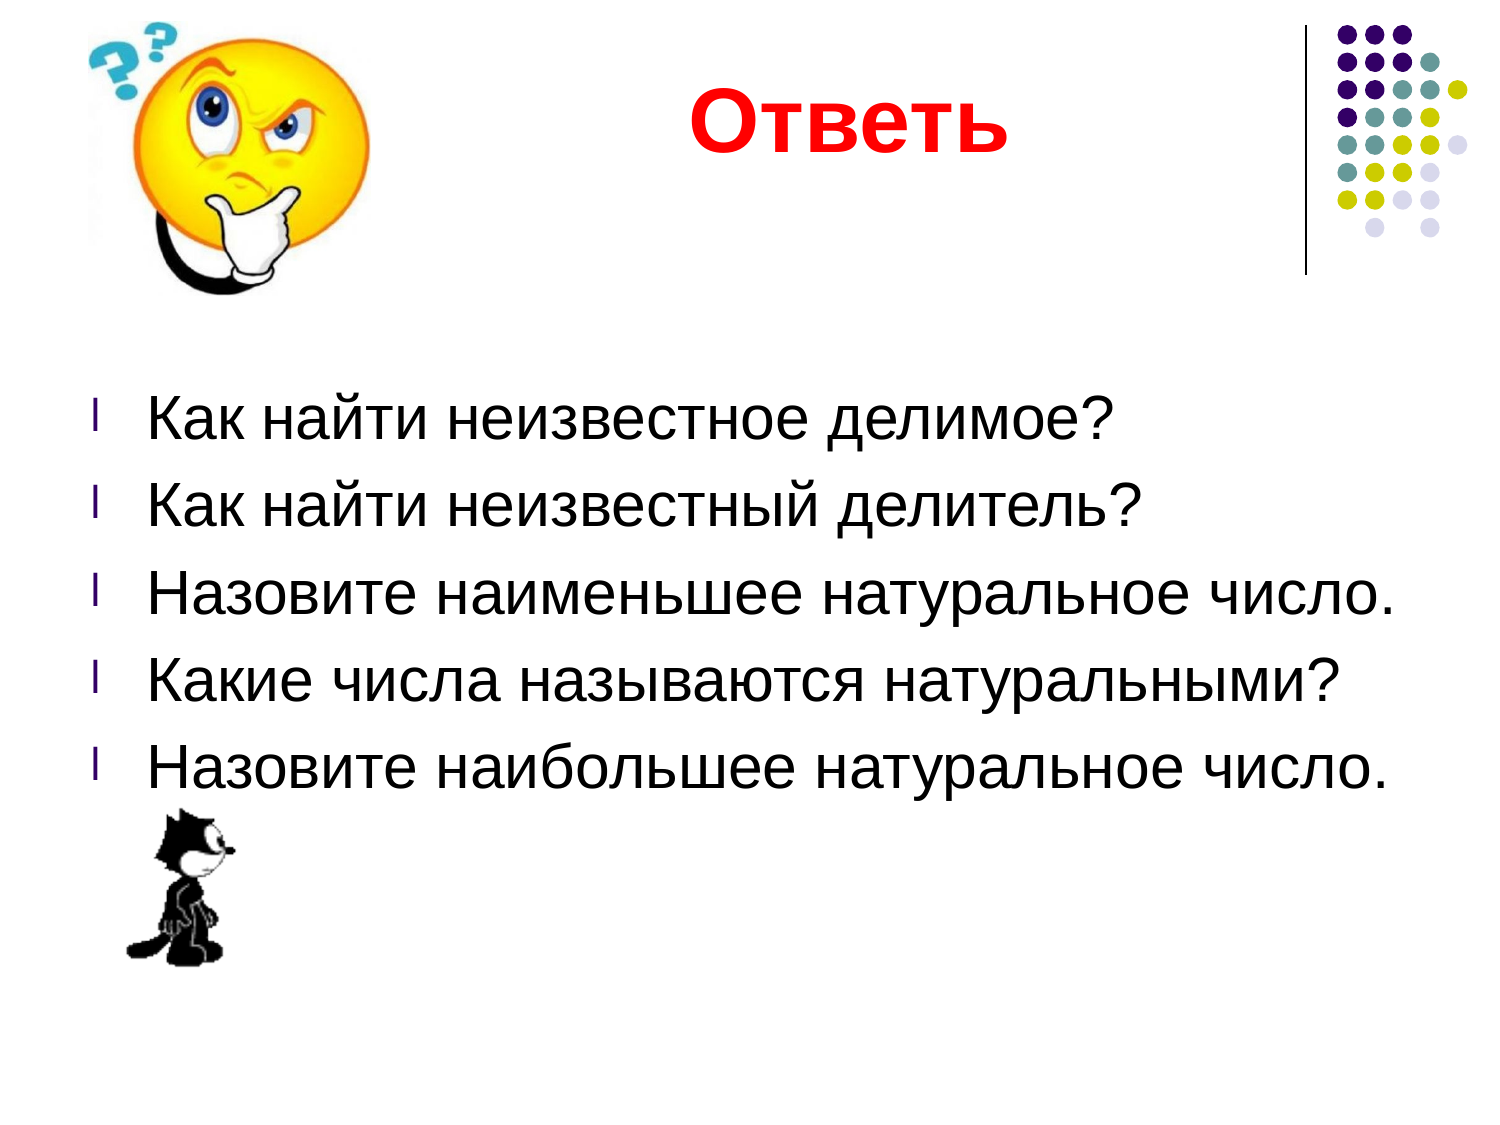

# Ответь
Как найти неизвестное делимое?
Как найти неизвестный делитель?
Назовите наименьшее натуральное число.
Какие числа называются натуральными?
Назовите наибольшее натуральное число.